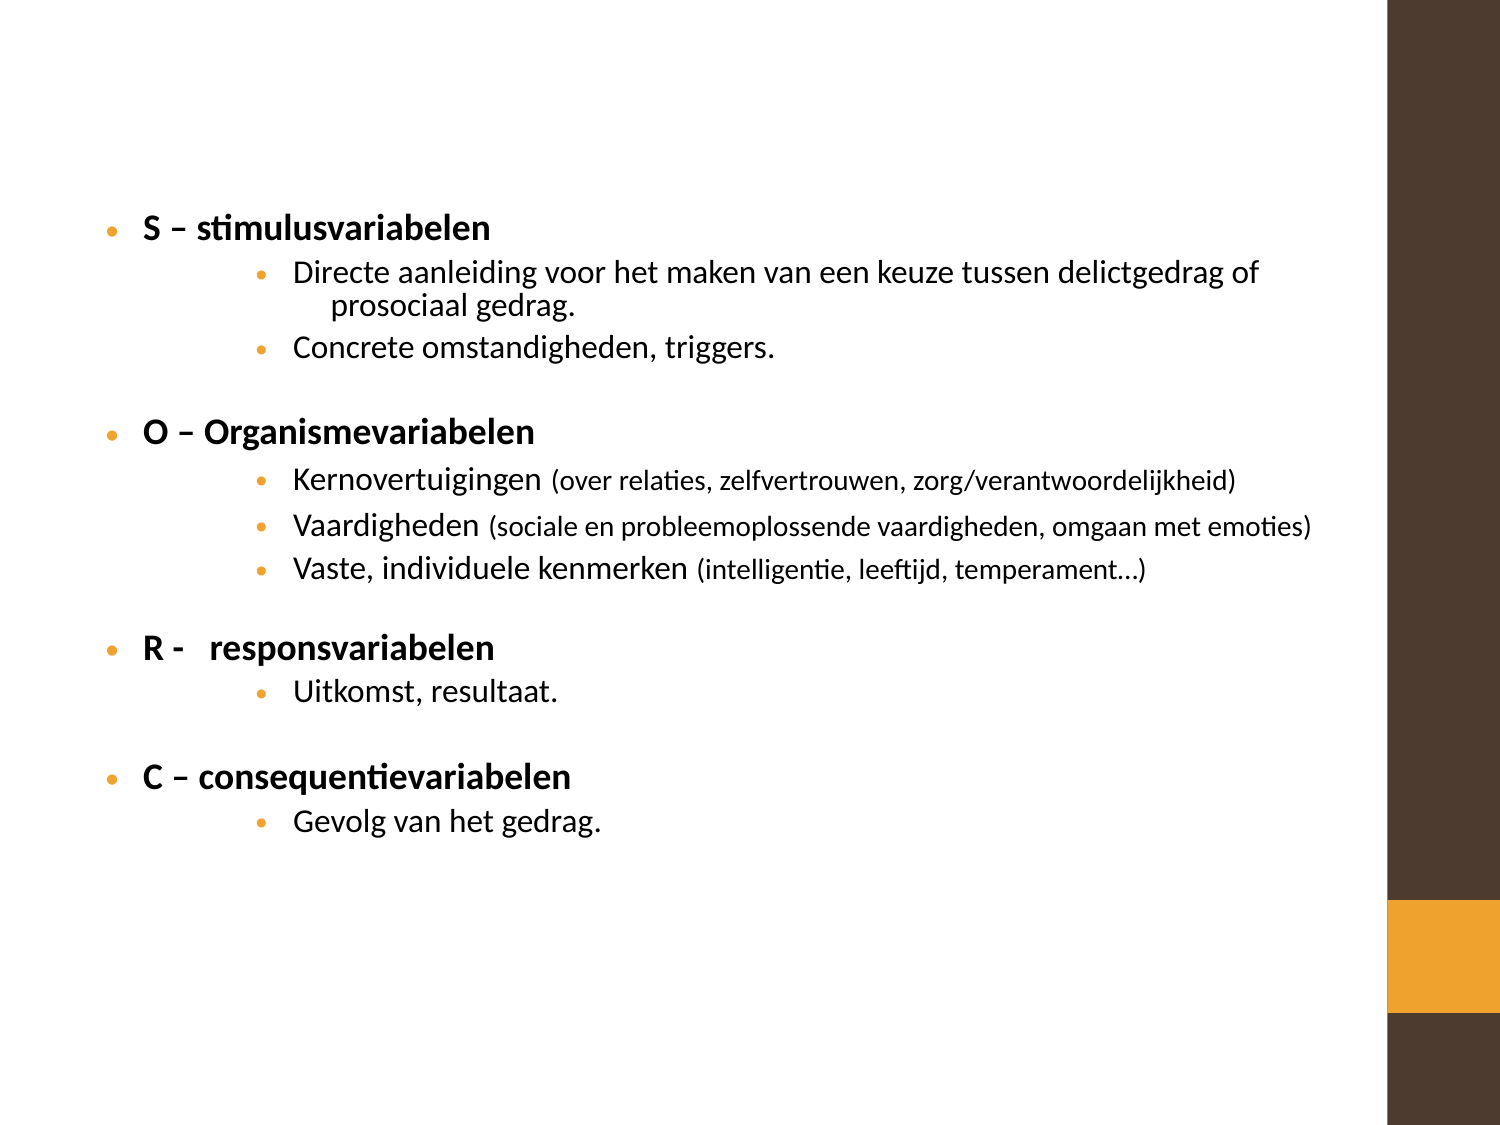

S – stimulusvariabelen
Directe aanleiding voor het maken van een keuze tussen delictgedrag of prosociaal gedrag.
Concrete omstandigheden, triggers.
O – Organismevariabelen
Kernovertuigingen (over relaties, zelfvertrouwen, zorg/verantwoordelijkheid)
Vaardigheden (sociale en probleemoplossende vaardigheden, omgaan met emoties)
Vaste, individuele kenmerken (intelligentie, leeftijd, temperament…)
R - responsvariabelen
Uitkomst, resultaat.
C – consequentievariabelen
Gevolg van het gedrag.